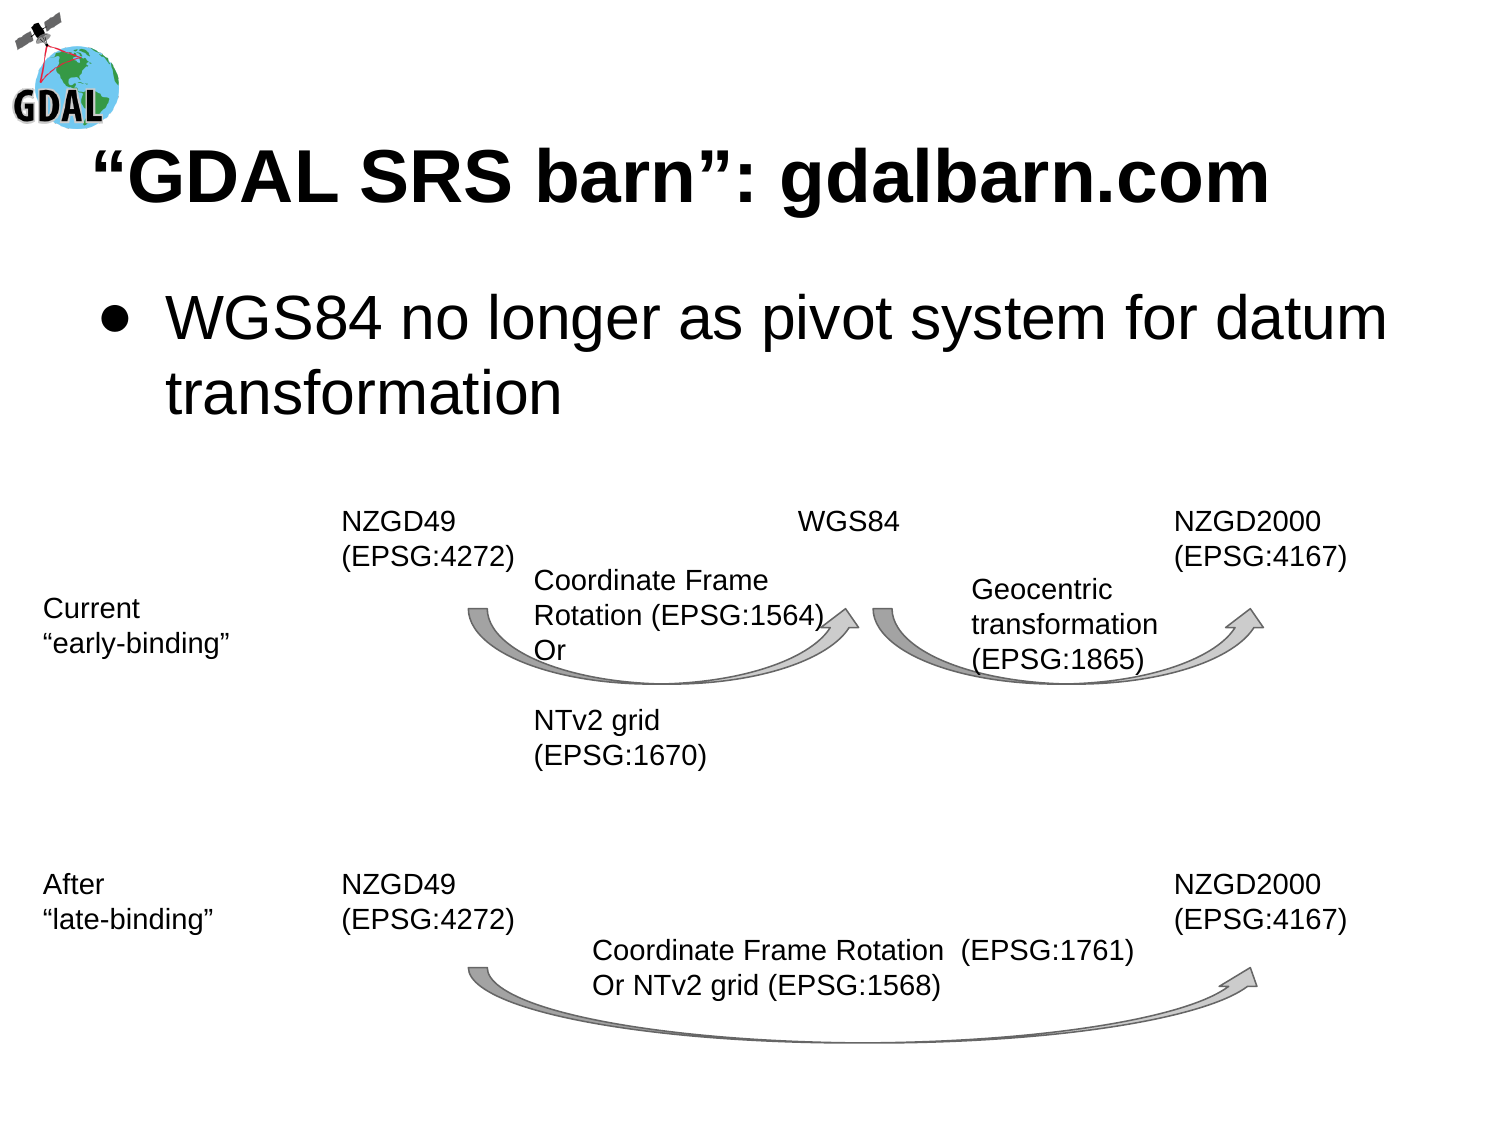

# “GDAL SRS barn”: gdalbarn.com
WGS84 no longer as pivot system for datum transformation
NZGD49
(EPSG:4272)
WGS84
NZGD2000
(EPSG:4167)
Coordinate Frame Rotation (EPSG:1564)
Or
NTv2 grid (EPSG:1670)
Geocentric transformation
(EPSG:1865)
Current
“early-binding”
After
“late-binding”
NZGD49
(EPSG:4272)
NZGD2000
(EPSG:4167)
Coordinate Frame Rotation (EPSG:1761)
Or NTv2 grid (EPSG:1568)